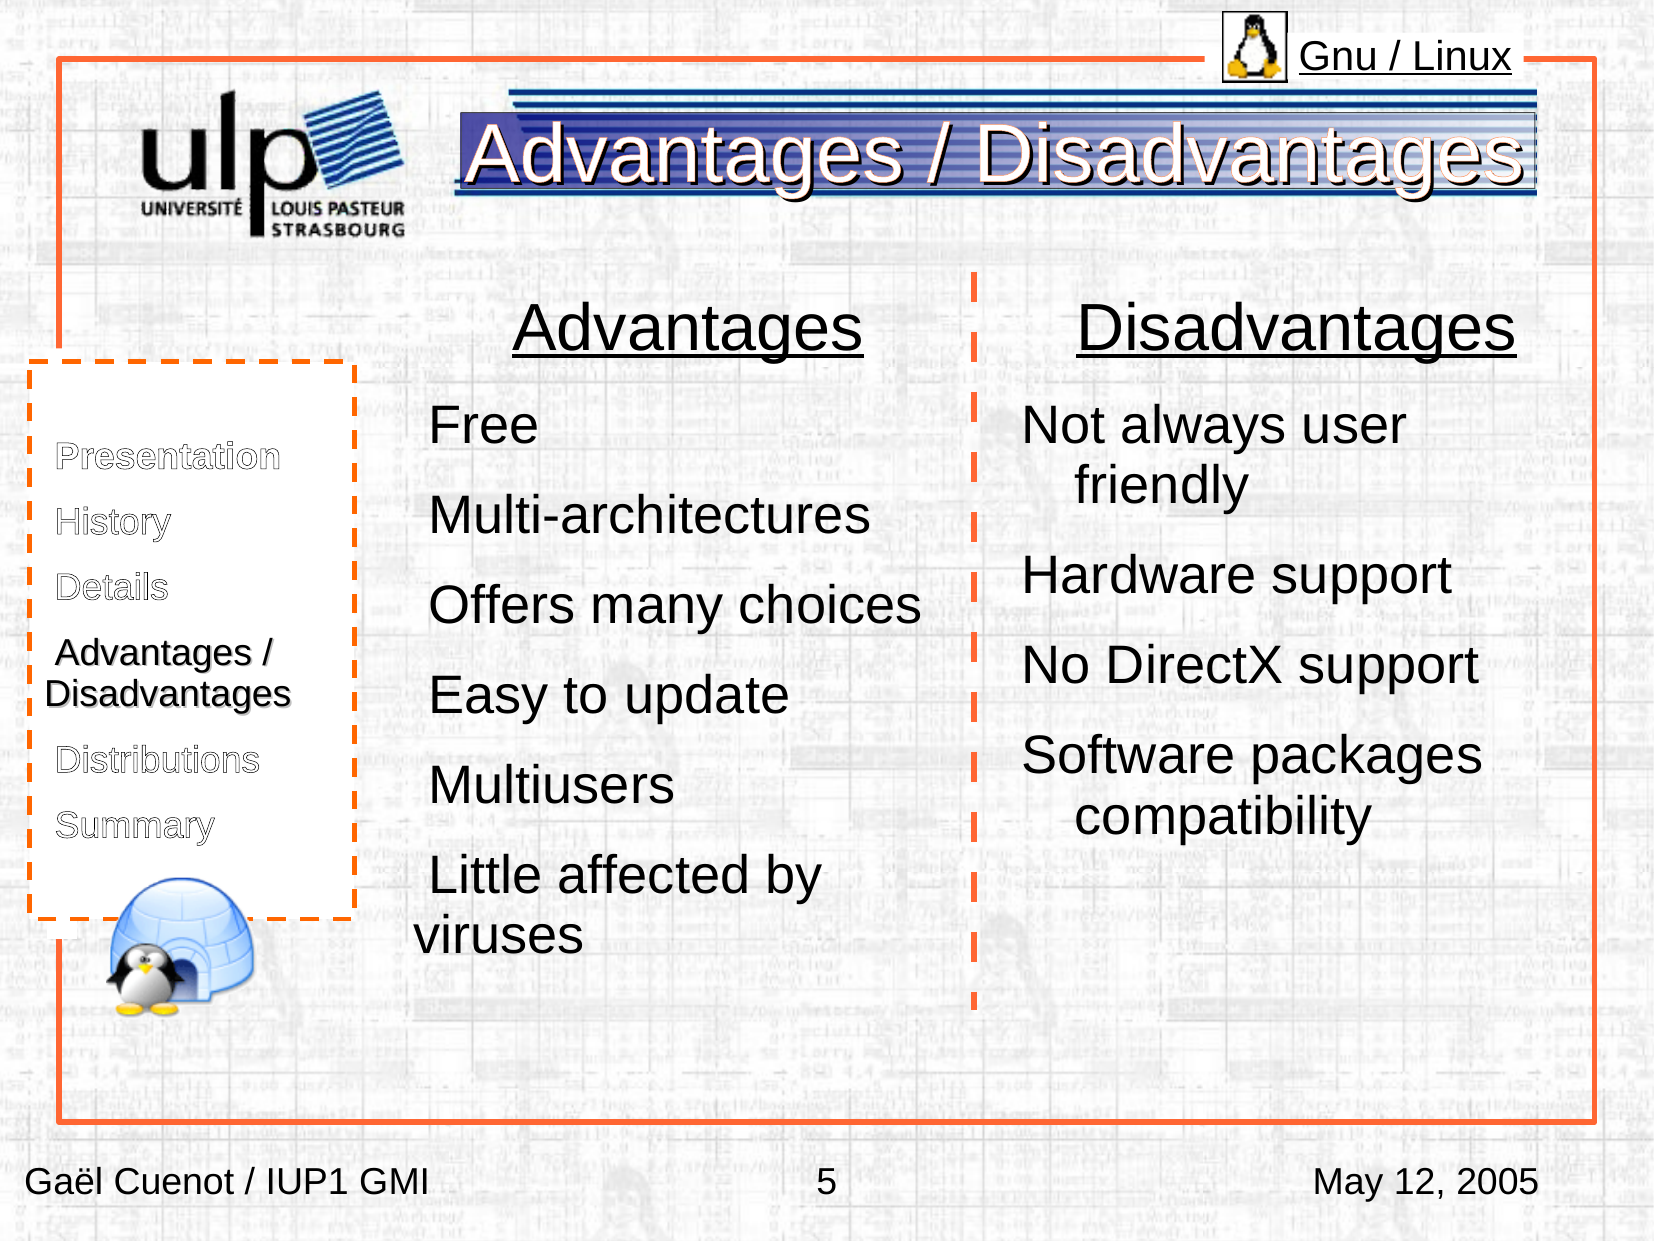

Gnu / Linux
Advantages / Disadvantages
# Advantages
 Free
 Multi-architectures
 Offers many choices
 Easy to update
 Multiusers
 Little affected by viruses
Disadvantages
Not always user friendly
Hardware support
No DirectX support
Software packages compatibility
 Presentation
 History
 Details
 Advantages / Disadvantages
 Distributions
 Summary
Gaël Cuenot / IUP1 GMI
May 12, 2005